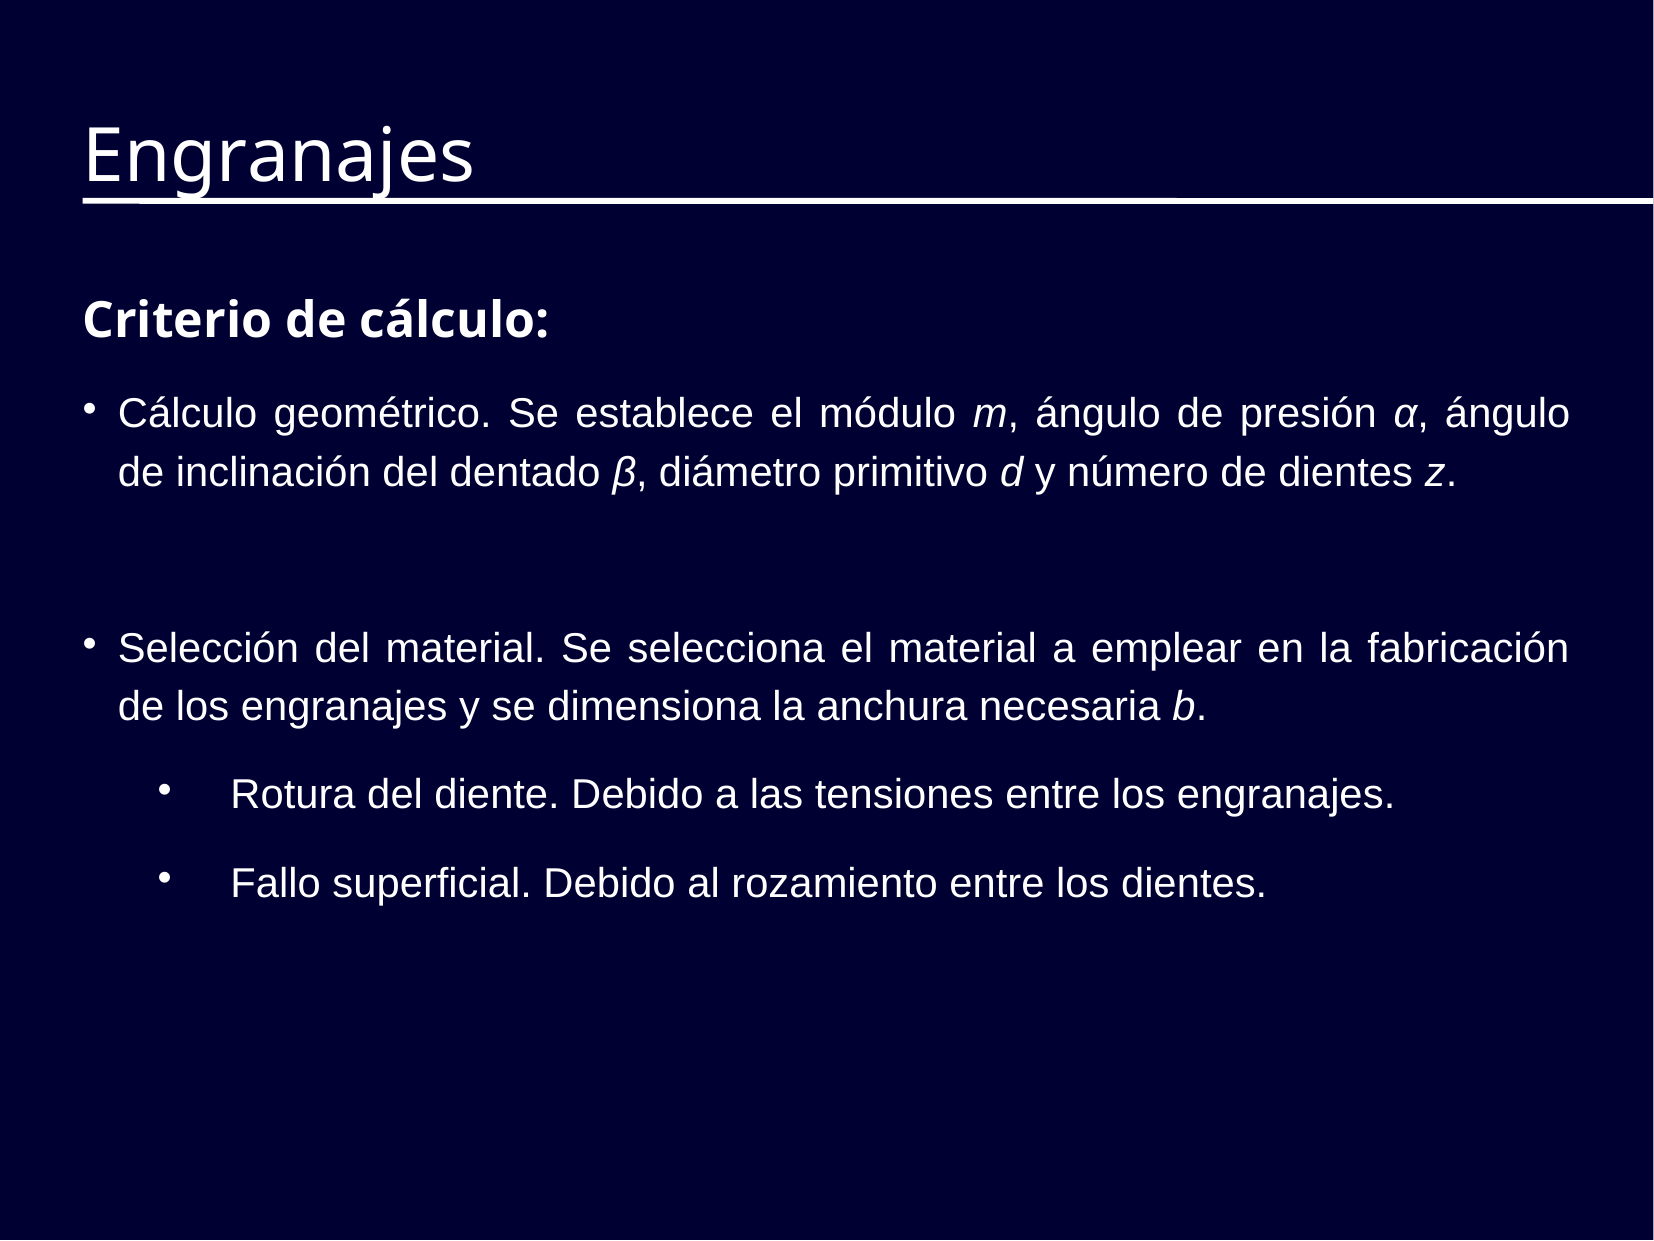

# Engranajes
Criterio de cálculo:
Cálculo geométrico. Se establece el módulo m, ángulo de presión α, ángulo de inclinación del dentado β, diámetro primitivo d y número de dientes z.
Selección del material. Se selecciona el material a emplear en la fabricación de los engranajes y se dimensiona la anchura necesaria b.
Rotura del diente. Debido a las tensiones entre los engranajes.
Fallo superficial. Debido al rozamiento entre los dientes.